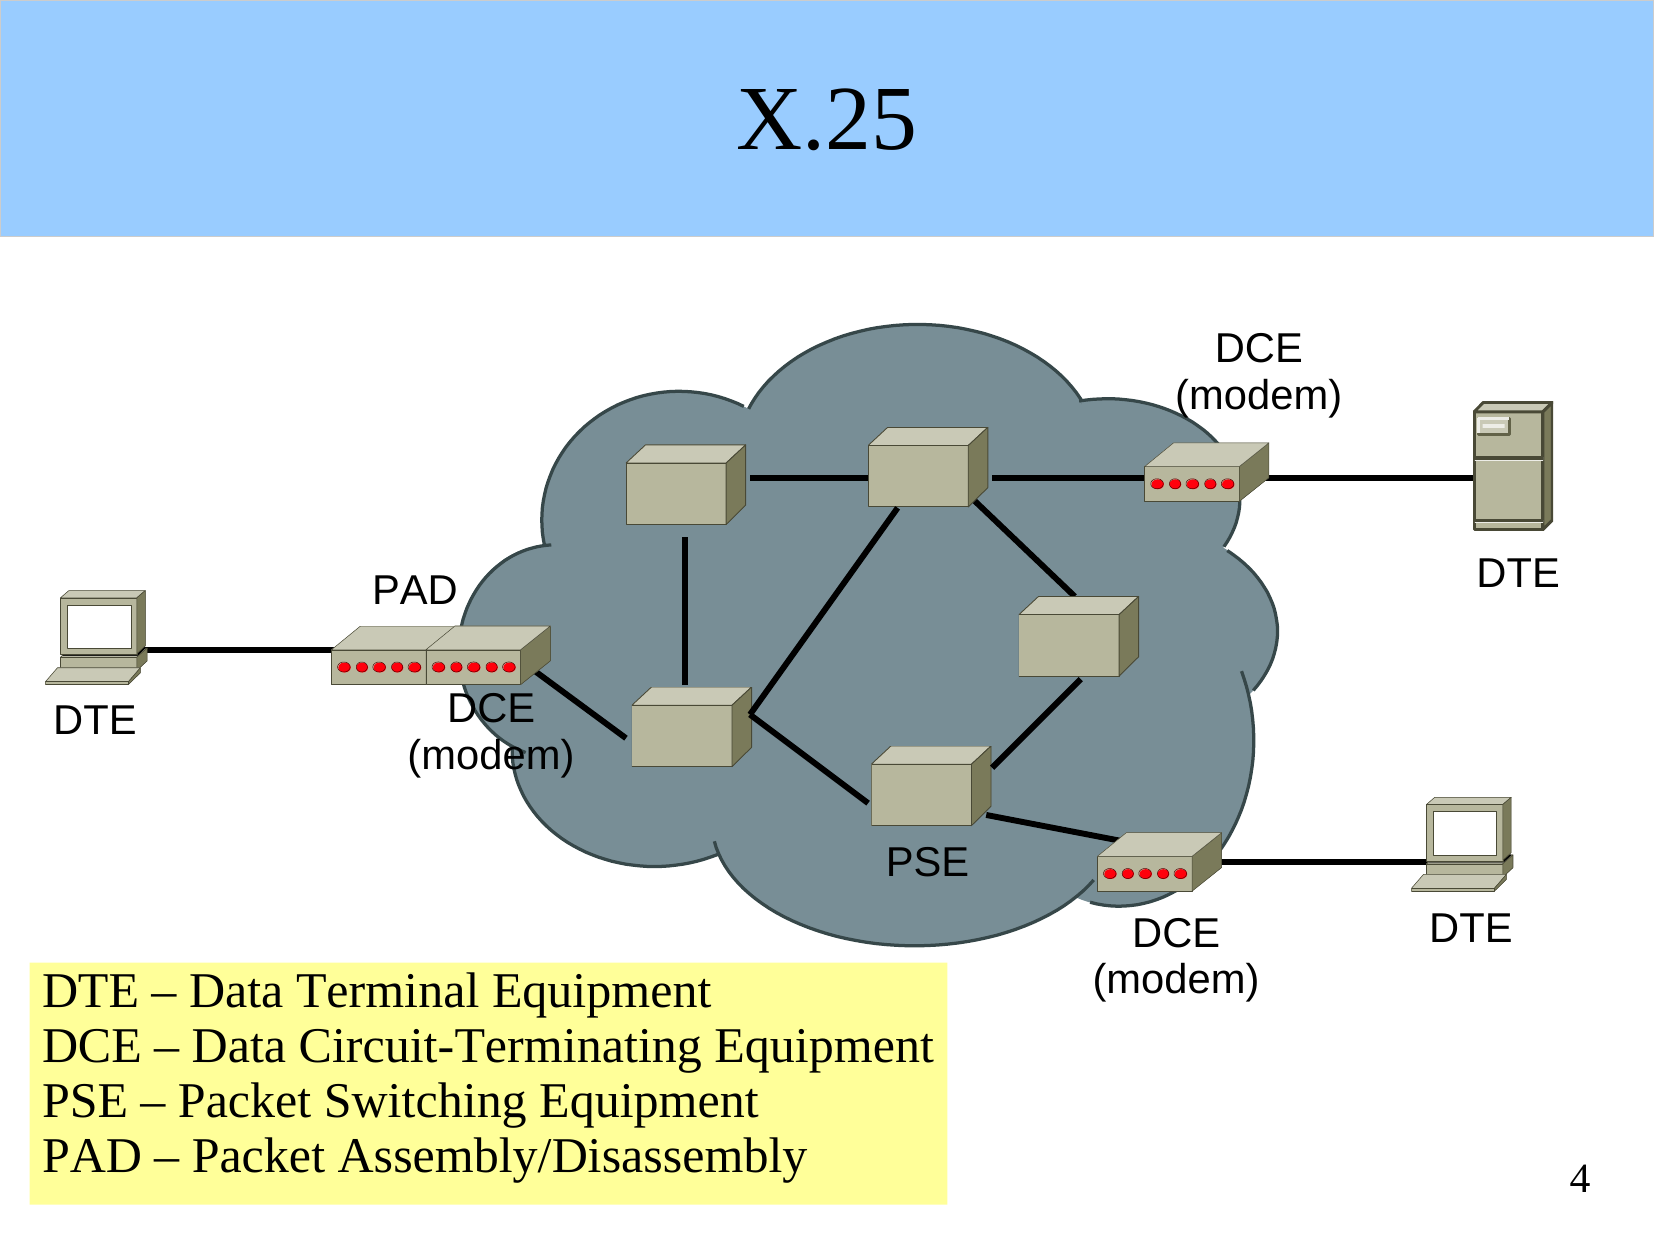

# X.25
DCE
(modem)
DTE
PAD
DCE
(modem)
DTE
PSE
DTE
DCE
(modem)
 DTE – Data Terminal Equipment
 DCE – Data Circuit-Terminating Equipment
 PSE – Packet Switching Equipment
 PAD – Packet Assembly/Disassembly